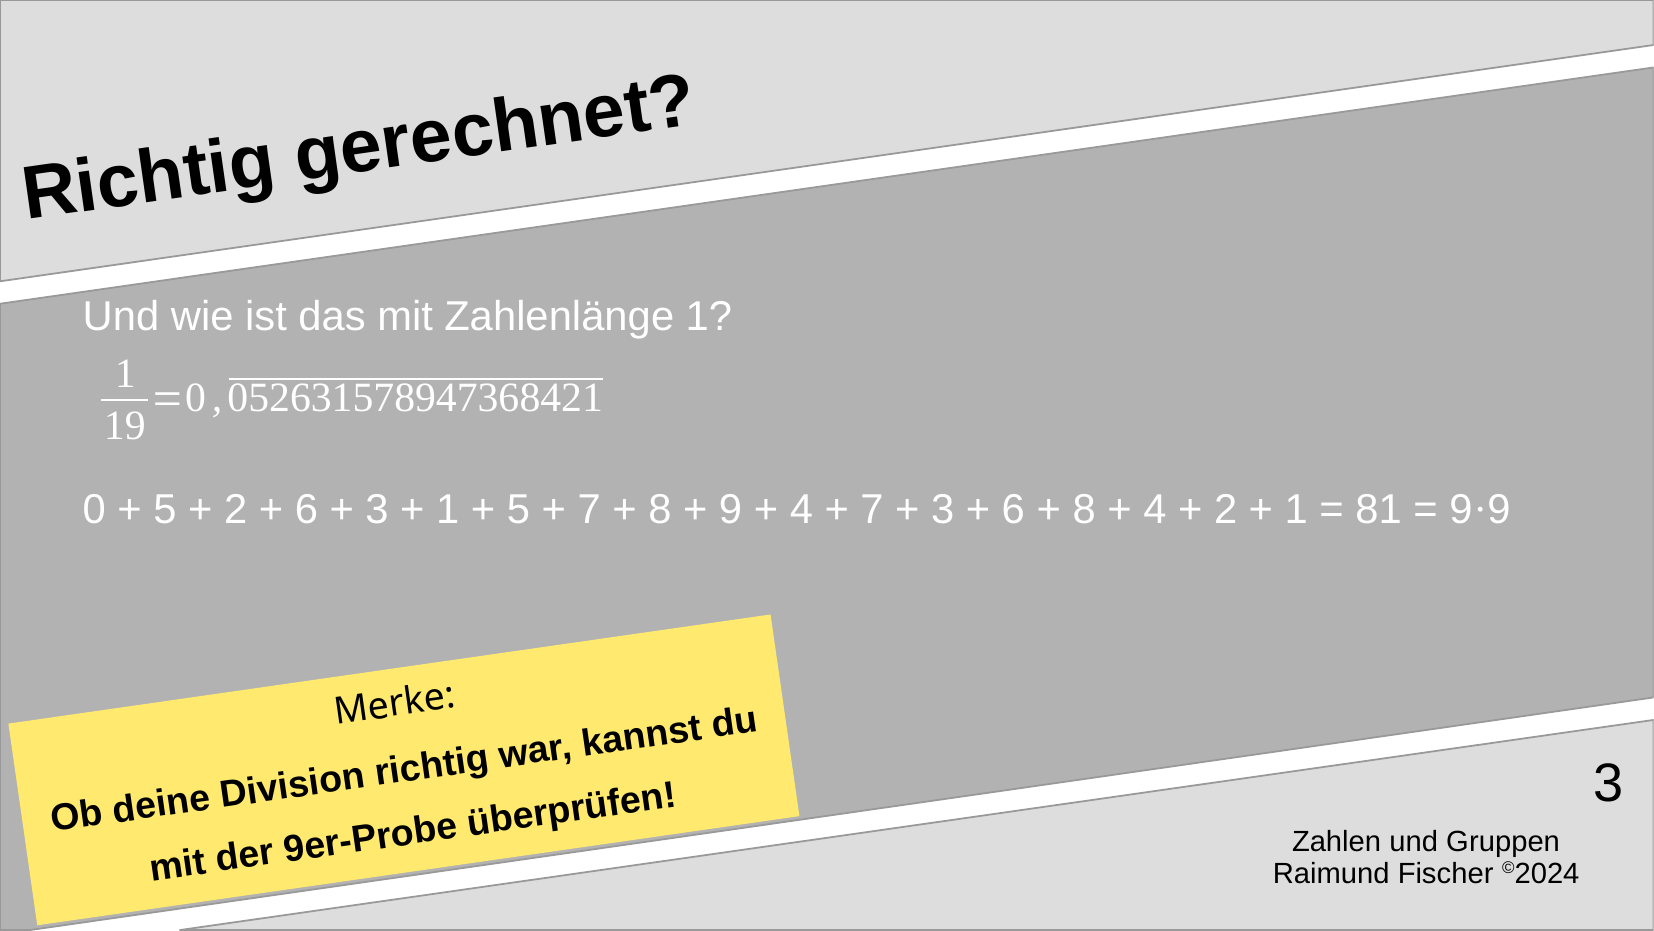

# Richtig gerechnet?
Und wie ist das mit Zahlenlänge 1?
0 + 5 + 2 + 6 + 3 + 1 + 5 + 7 + 8 + 9 + 4 + 7 + 3 + 6 + 8 + 4 + 2 + 1 = 81 = 9·9
Merke:
Ob deine Division richtig war, kannst du mit der 9er-Probe überprüfen!
3